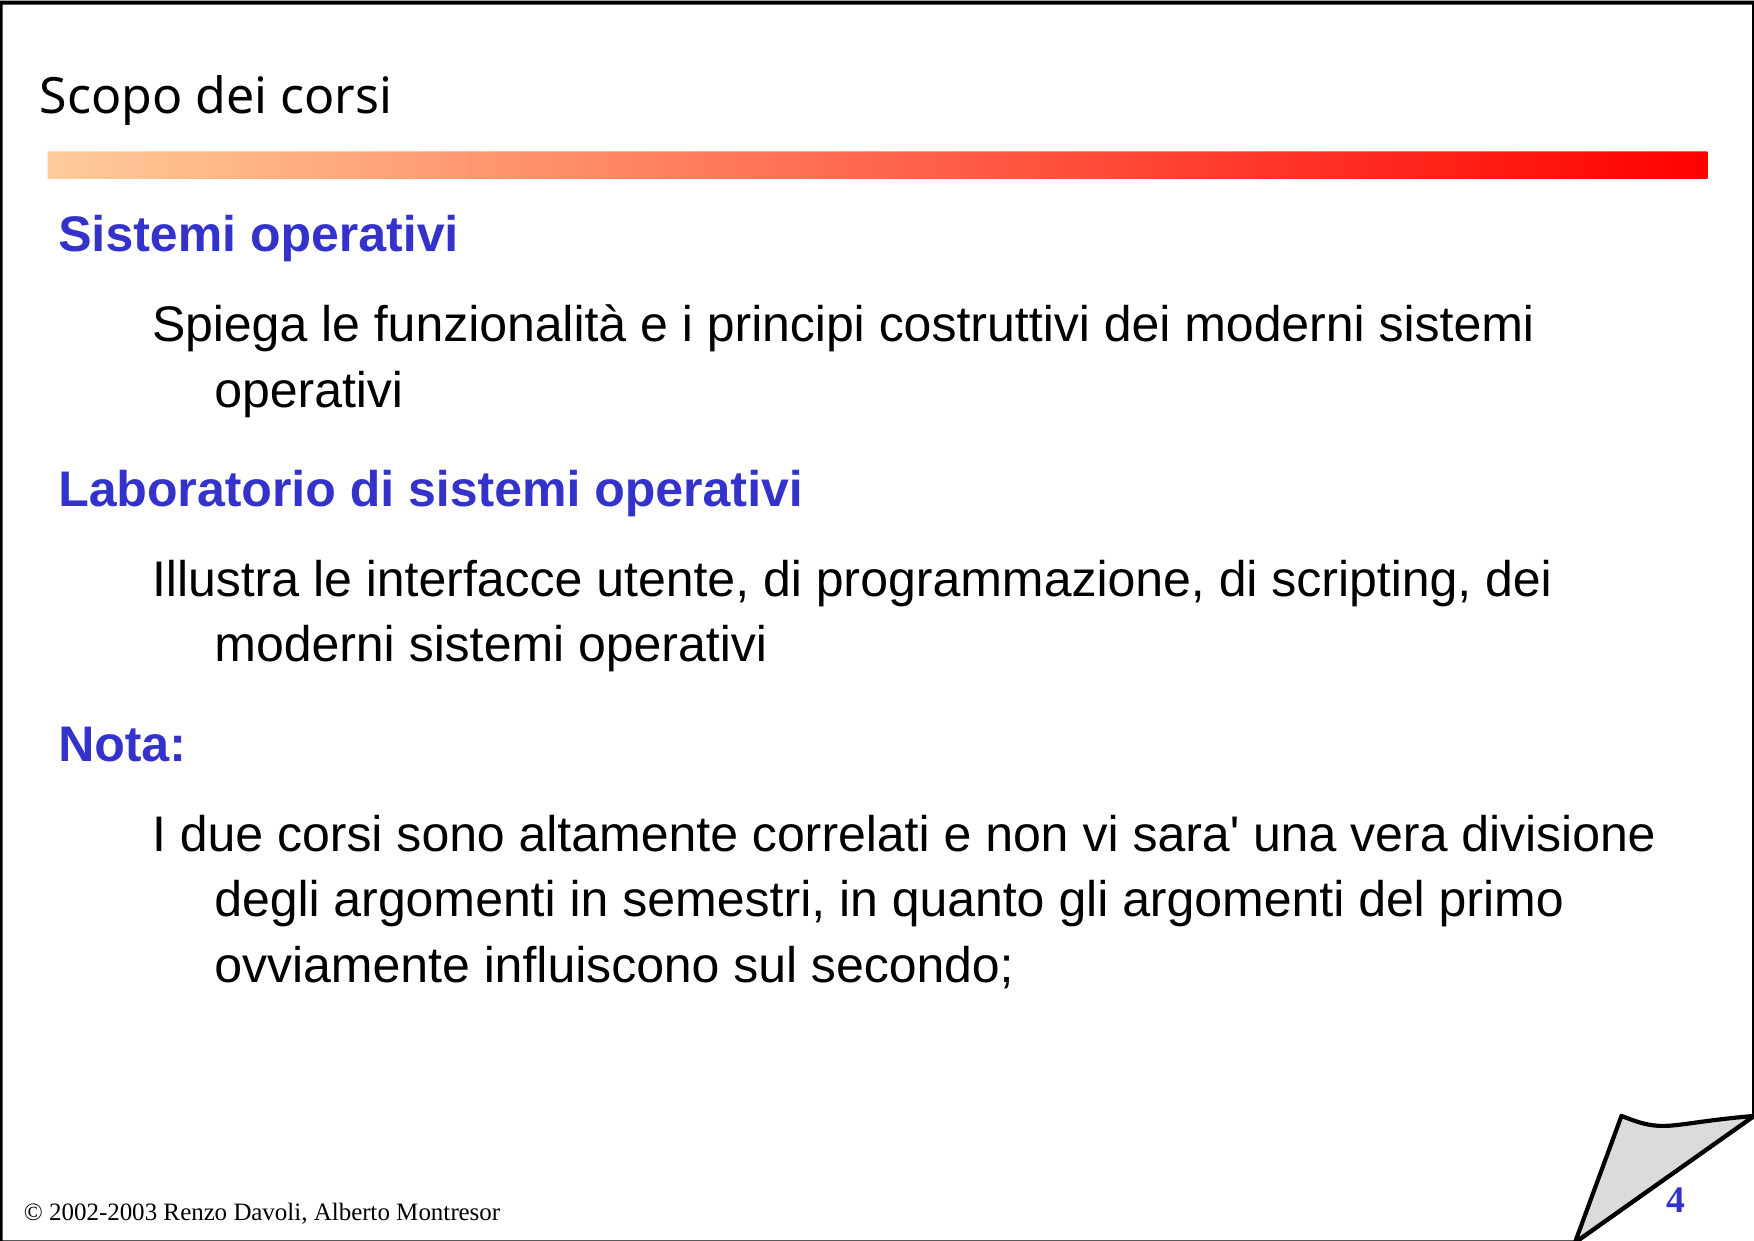

# Scopo dei corsi
Sistemi operativi
Spiega le funzionalità e i principi costruttivi dei moderni sistemi operativi
Laboratorio di sistemi operativi
Illustra le interfacce utente, di programmazione, di scripting, dei moderni sistemi operativi
Nota:
I due corsi sono altamente correlati e non vi sara' una vera divisione degli argomenti in semestri, in quanto gli argomenti del primo ovviamente influiscono sul secondo;